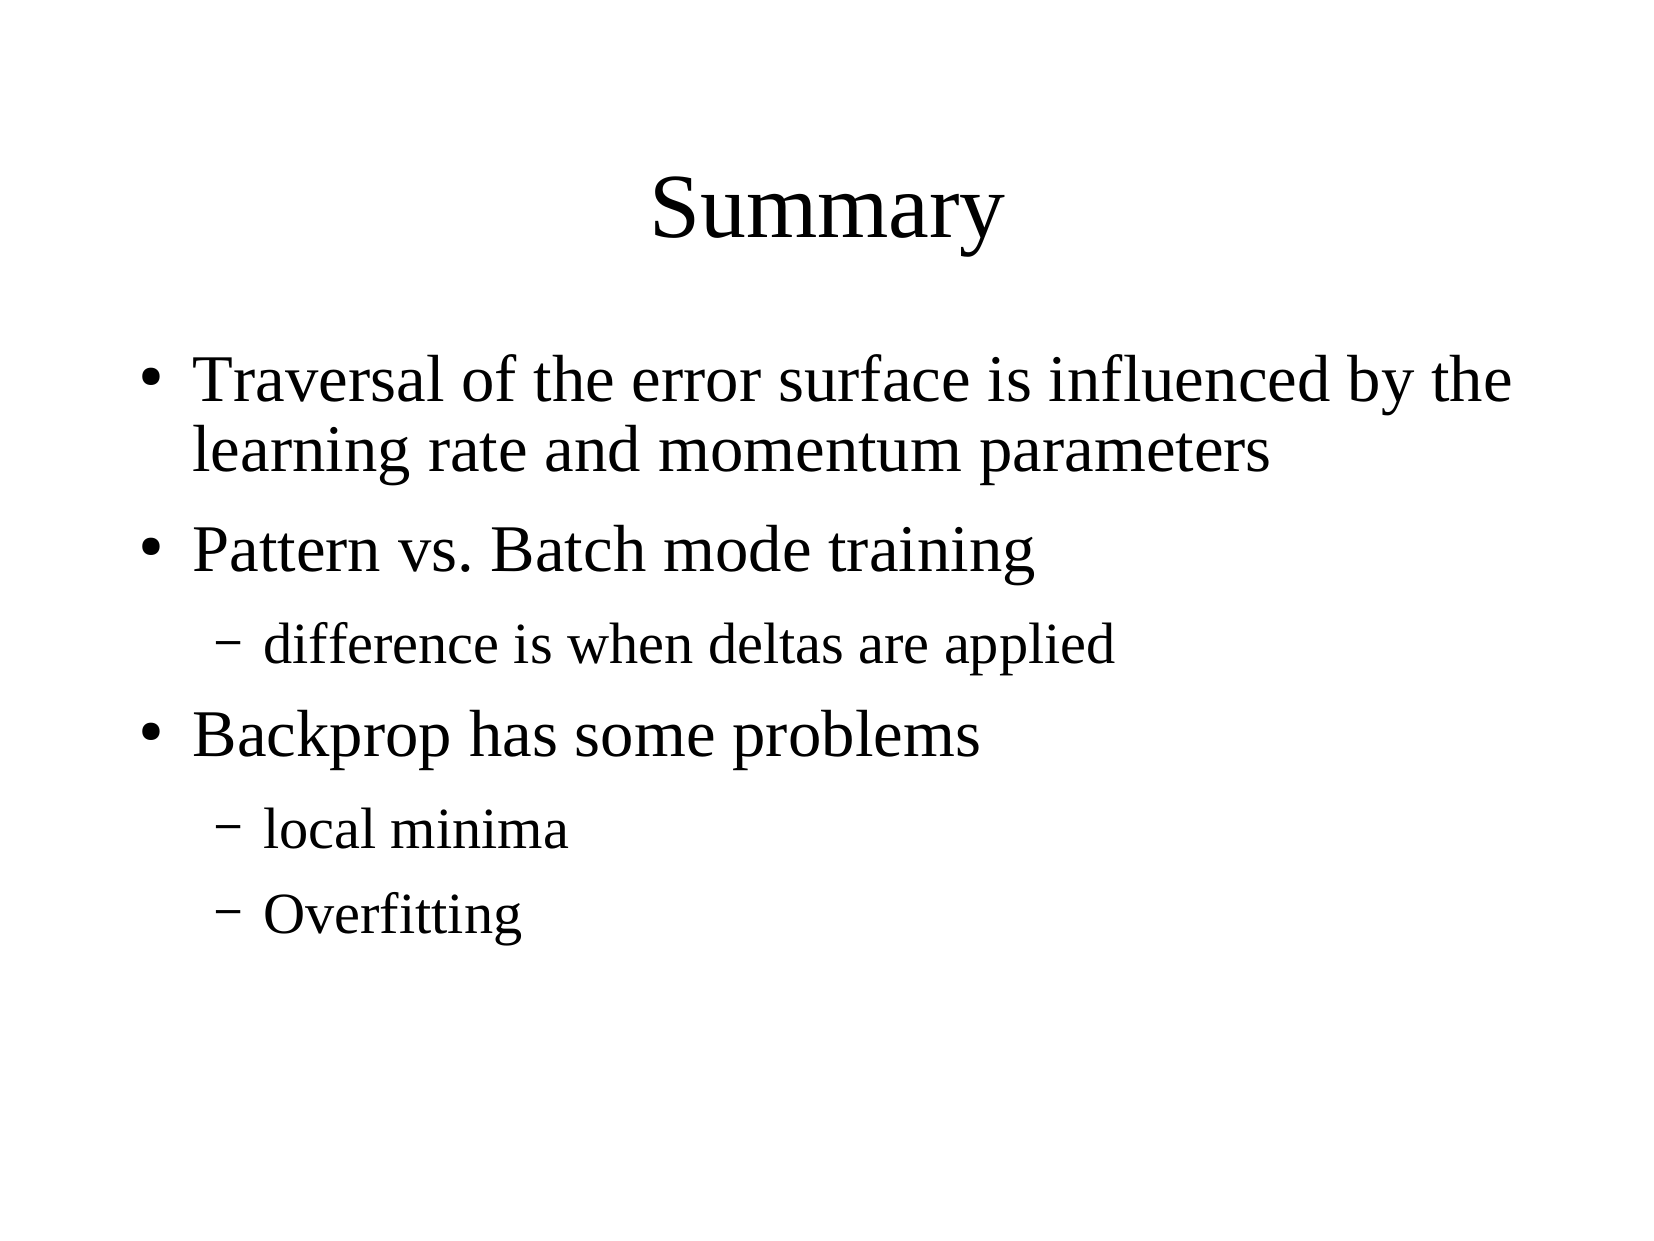

# Summary
Traversal of the error surface is influenced by the learning rate and momentum parameters
Pattern vs. Batch mode training
difference is when deltas are applied
Backprop has some problems
local minima
Overfitting